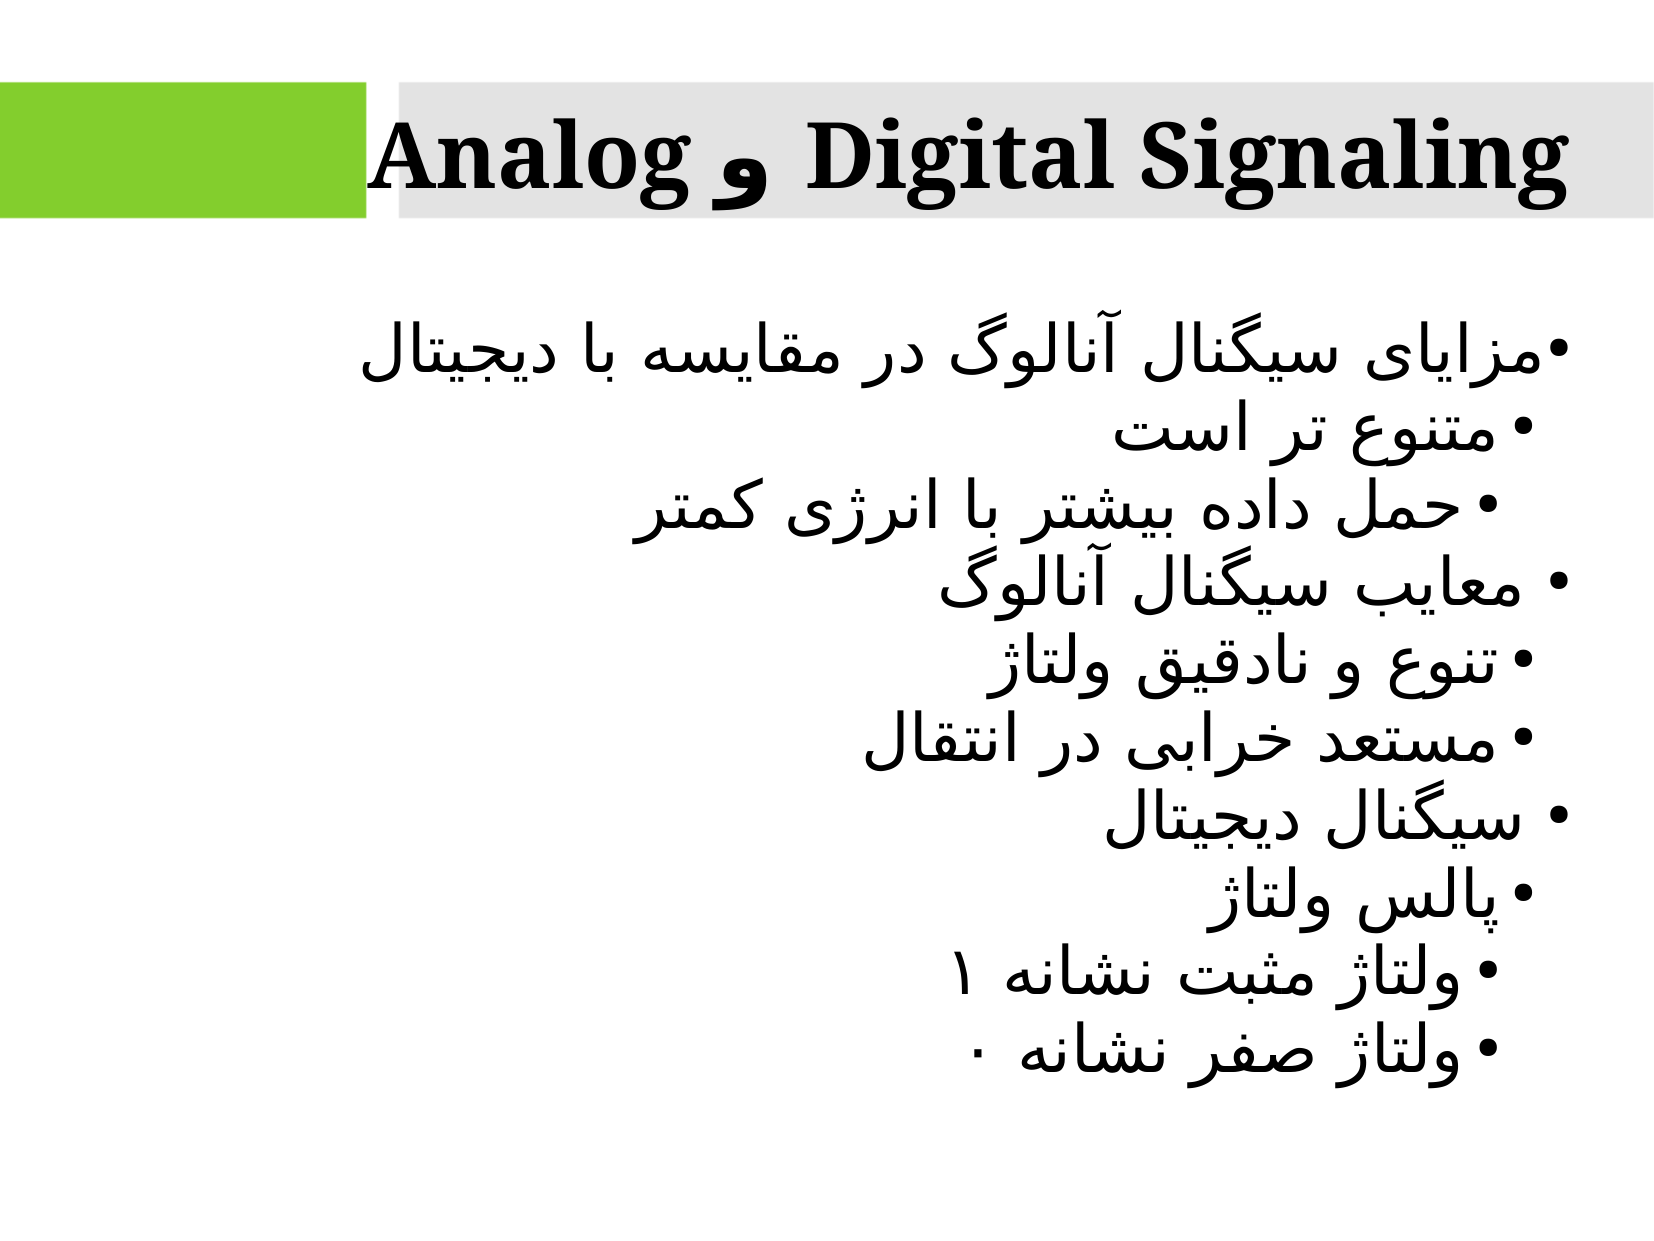

# Analog و Digital Signaling
مزایای سیگنال آنالوگ در مقایسه با دیجیتال
متنوع تر است
حمل داده بیشتر با انرژی کمتر
 معایب سیگنال آنالوگ
تنوع و نادقیق ولتاژ
مستعد خرابی در انتقال
 سیگنال دیجیتال
پالس ولتاژ
ولتاژ مثبت نشانه ۱
ولتاژ صفر نشانه ۰